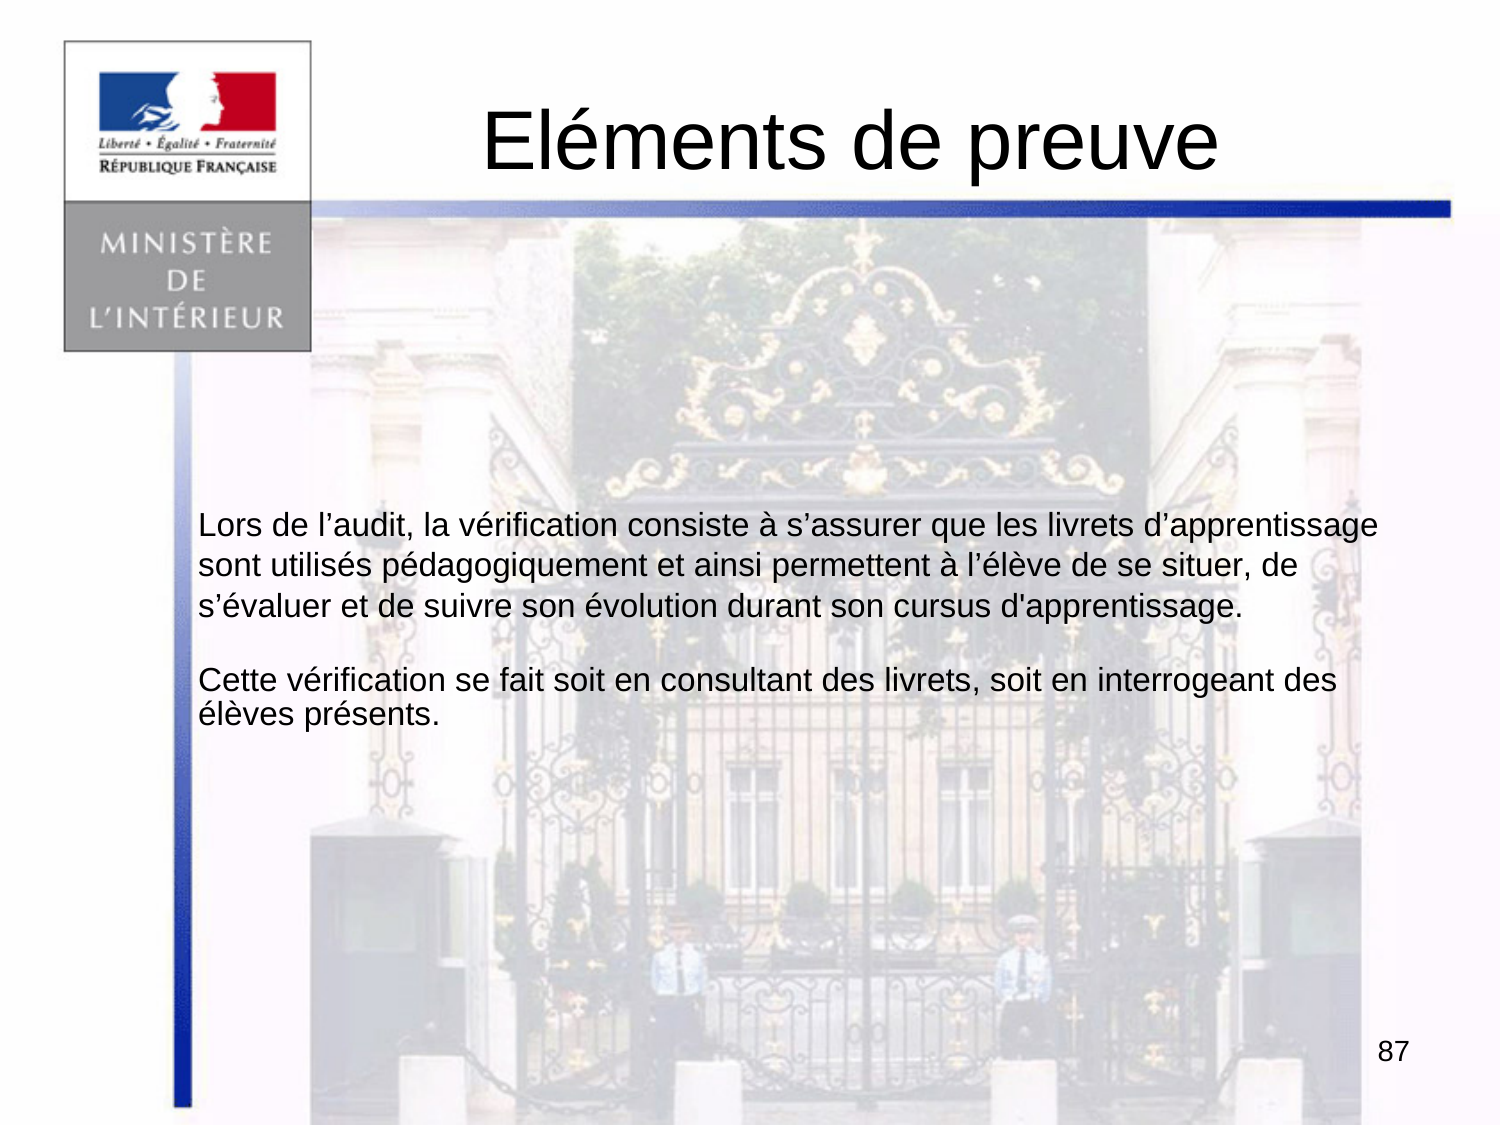

# Eléments de preuve
Lors de l’audit, la vérification consiste à s’assurer que les livrets d’apprentissage
sont utilisés pédagogiquement et ainsi permettent à l’élève de se situer, de
s’évaluer et de suivre son évolution durant son cursus d'apprentissage.
Cette vérification se fait soit en consultant des livrets, soit en interrogeant des
élèves présents.